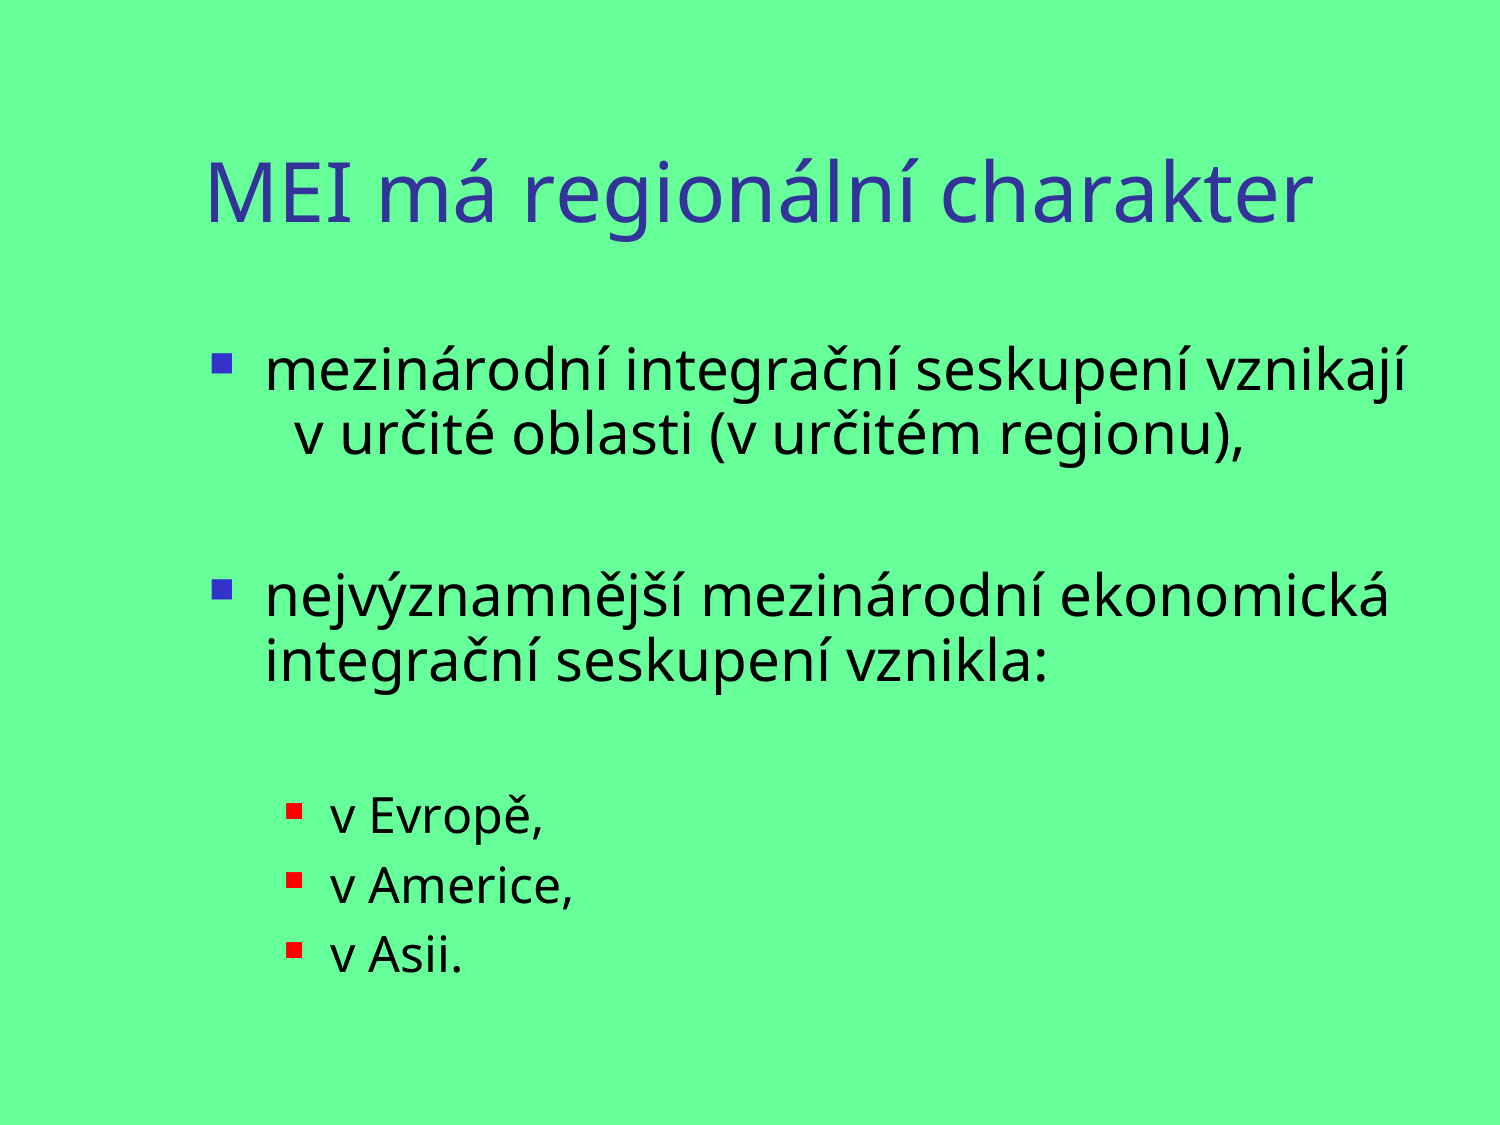

# MEI má regionální charakter
mezinárodní integrační seskupení vznikají v určité oblasti (v určitém regionu),
nejvýznamnější mezinárodní ekonomická integrační seskupení vznikla:
v Evropě,
v Americe,
v Asii.